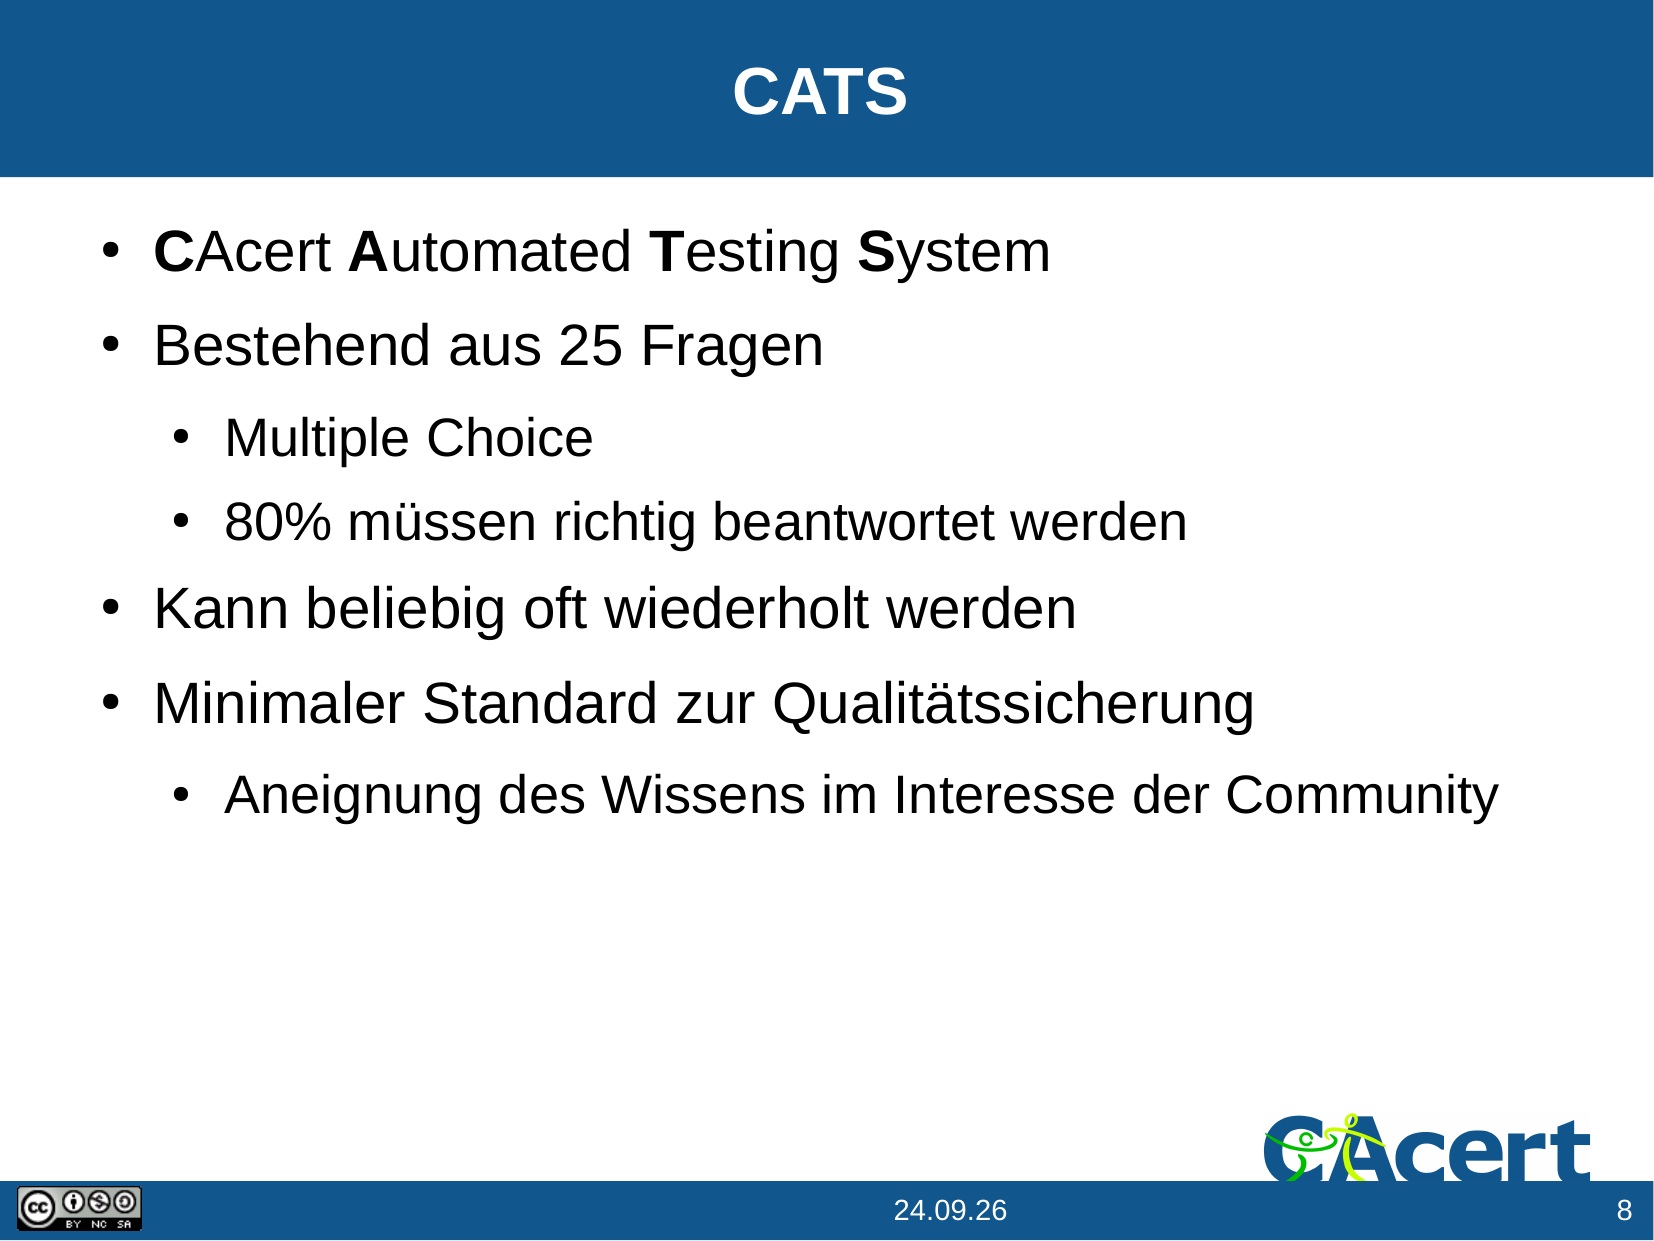

# CATS
CAcert Automated Testing System
Bestehend aus 25 Fragen
Multiple Choice
80% müssen richtig beantwortet werden
Kann beliebig oft wiederholt werden
Minimaler Standard zur Qualitätssicherung
Aneignung des Wissens im Interesse der Community